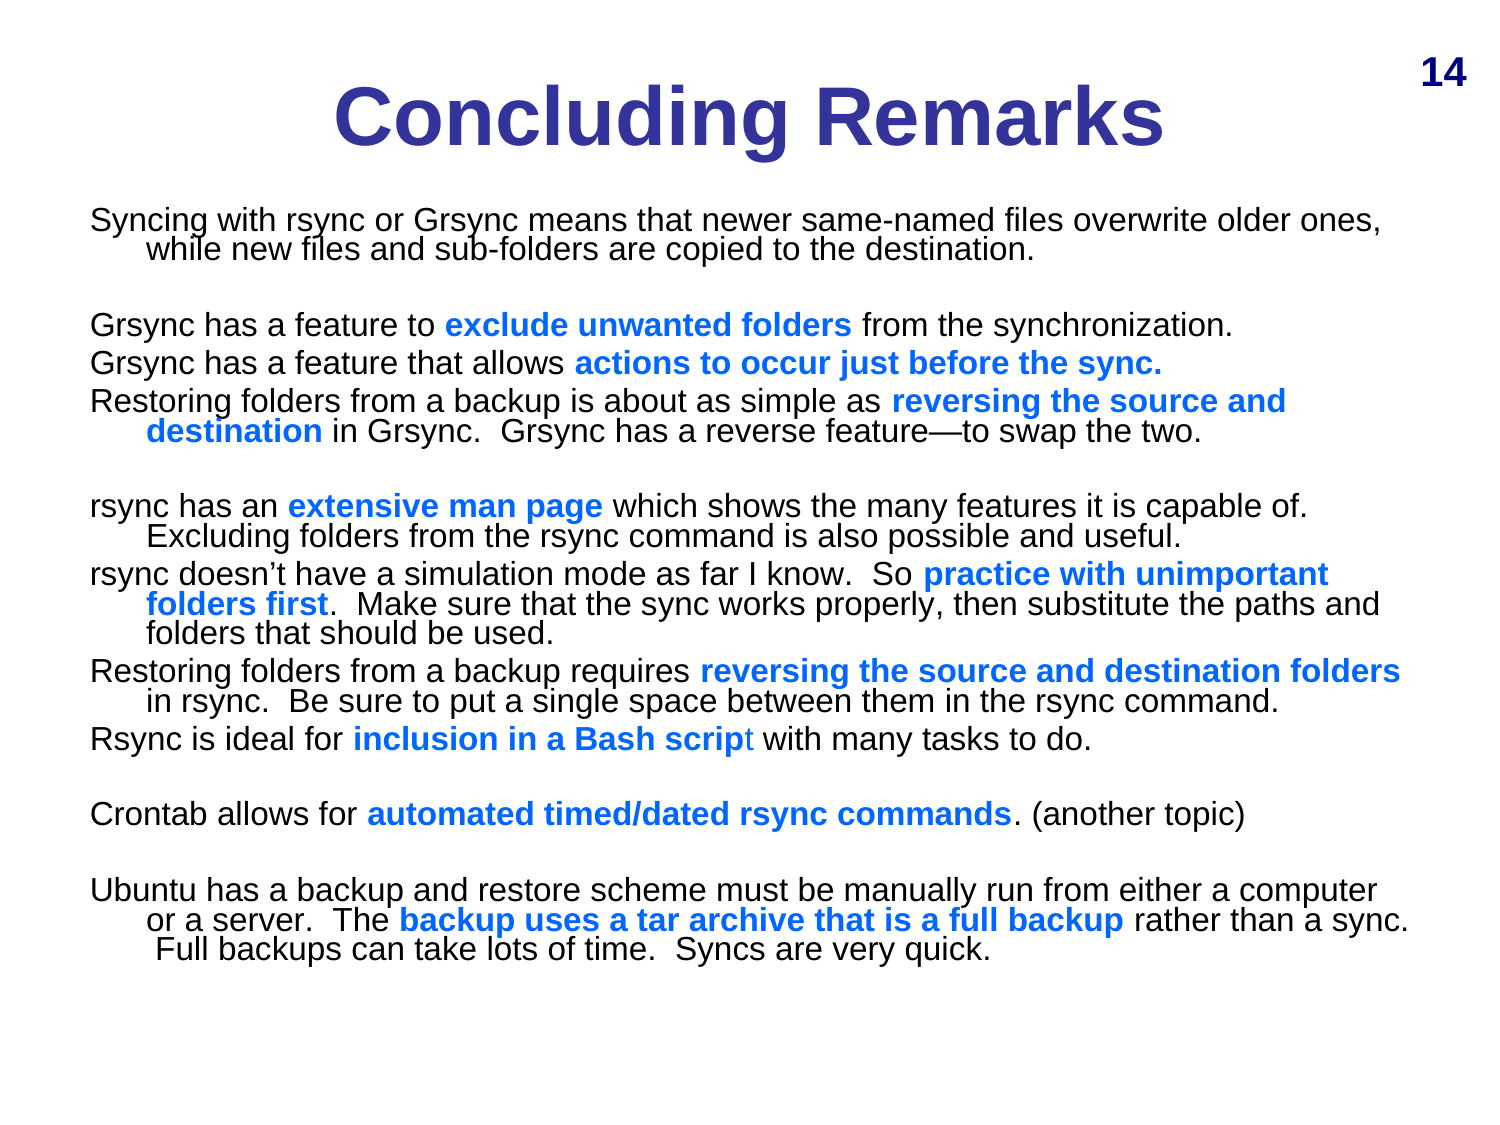

14
# Concluding Remarks
Syncing with rsync or Grsync means that newer same-named files overwrite older ones, while new files and sub-folders are copied to the destination.
Grsync has a feature to exclude unwanted folders from the synchronization.
Grsync has a feature that allows actions to occur just before the sync.
Restoring folders from a backup is about as simple as reversing the source and destination in Grsync. Grsync has a reverse feature—to swap the two.
rsync has an extensive man page which shows the many features it is capable of. Excluding folders from the rsync command is also possible and useful.
rsync doesn’t have a simulation mode as far I know. So practice with unimportant folders first. Make sure that the sync works properly, then substitute the paths and folders that should be used.
Restoring folders from a backup requires reversing the source and destination folders in rsync. Be sure to put a single space between them in the rsync command.
Rsync is ideal for inclusion in a Bash script with many tasks to do.
Crontab allows for automated timed/dated rsync commands. (another topic)
Ubuntu has a backup and restore scheme must be manually run from either a computer or a server. The backup uses a tar archive that is a full backup rather than a sync. Full backups can take lots of time. Syncs are very quick.